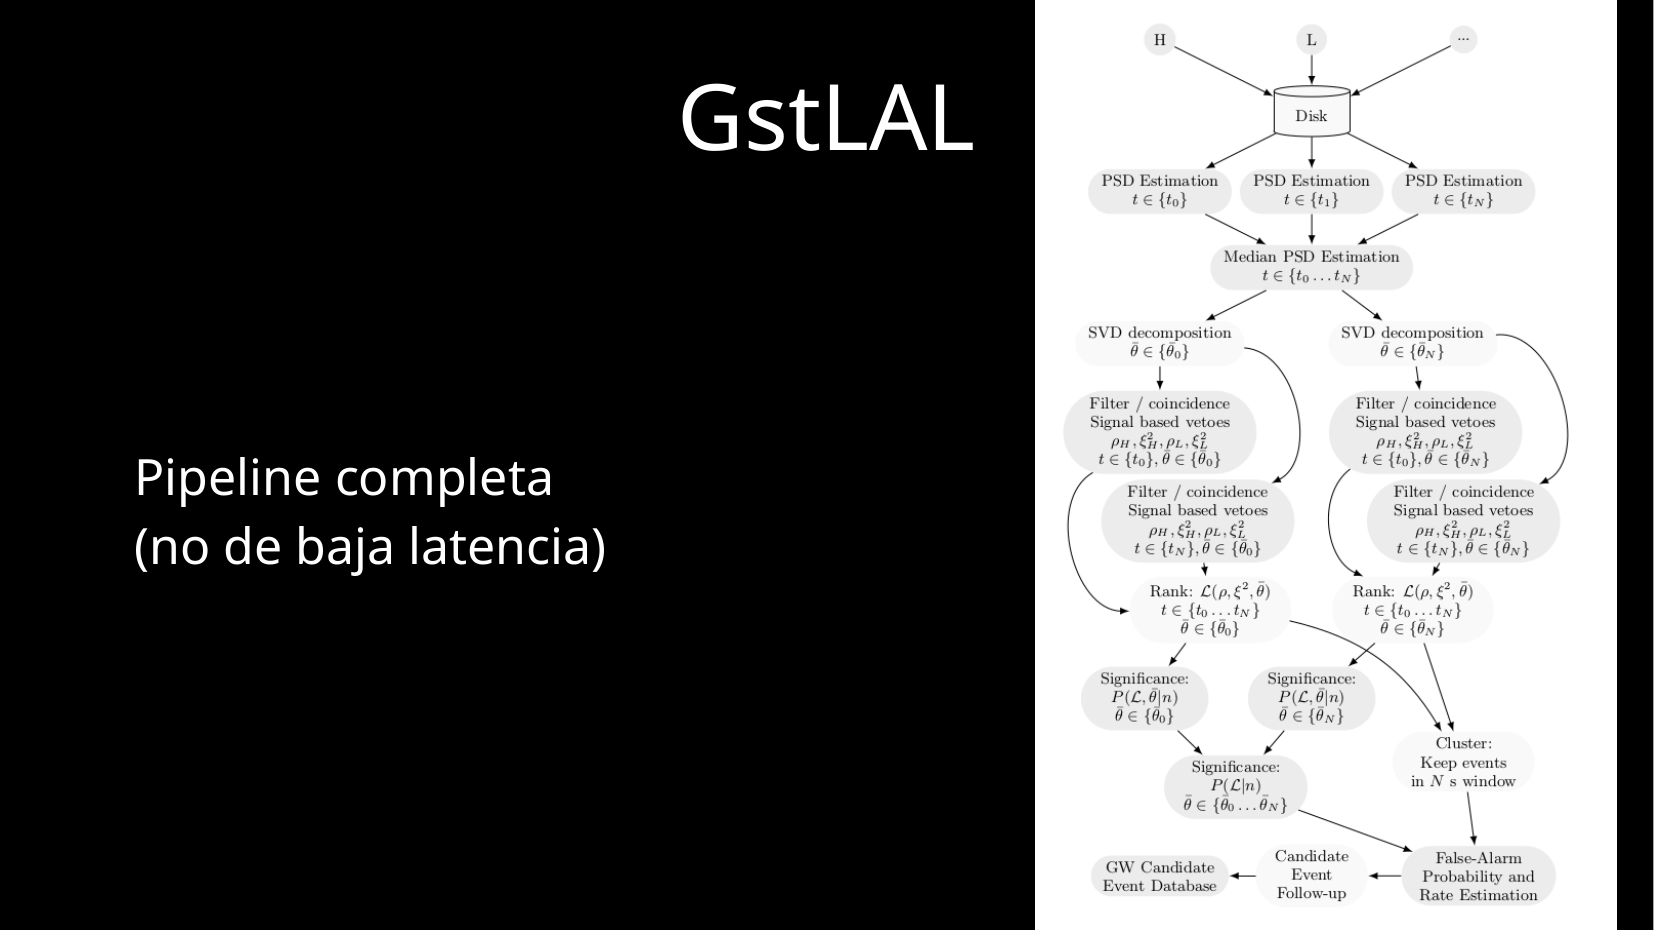

# GstLAL
Pipeline completa (no de baja latencia)